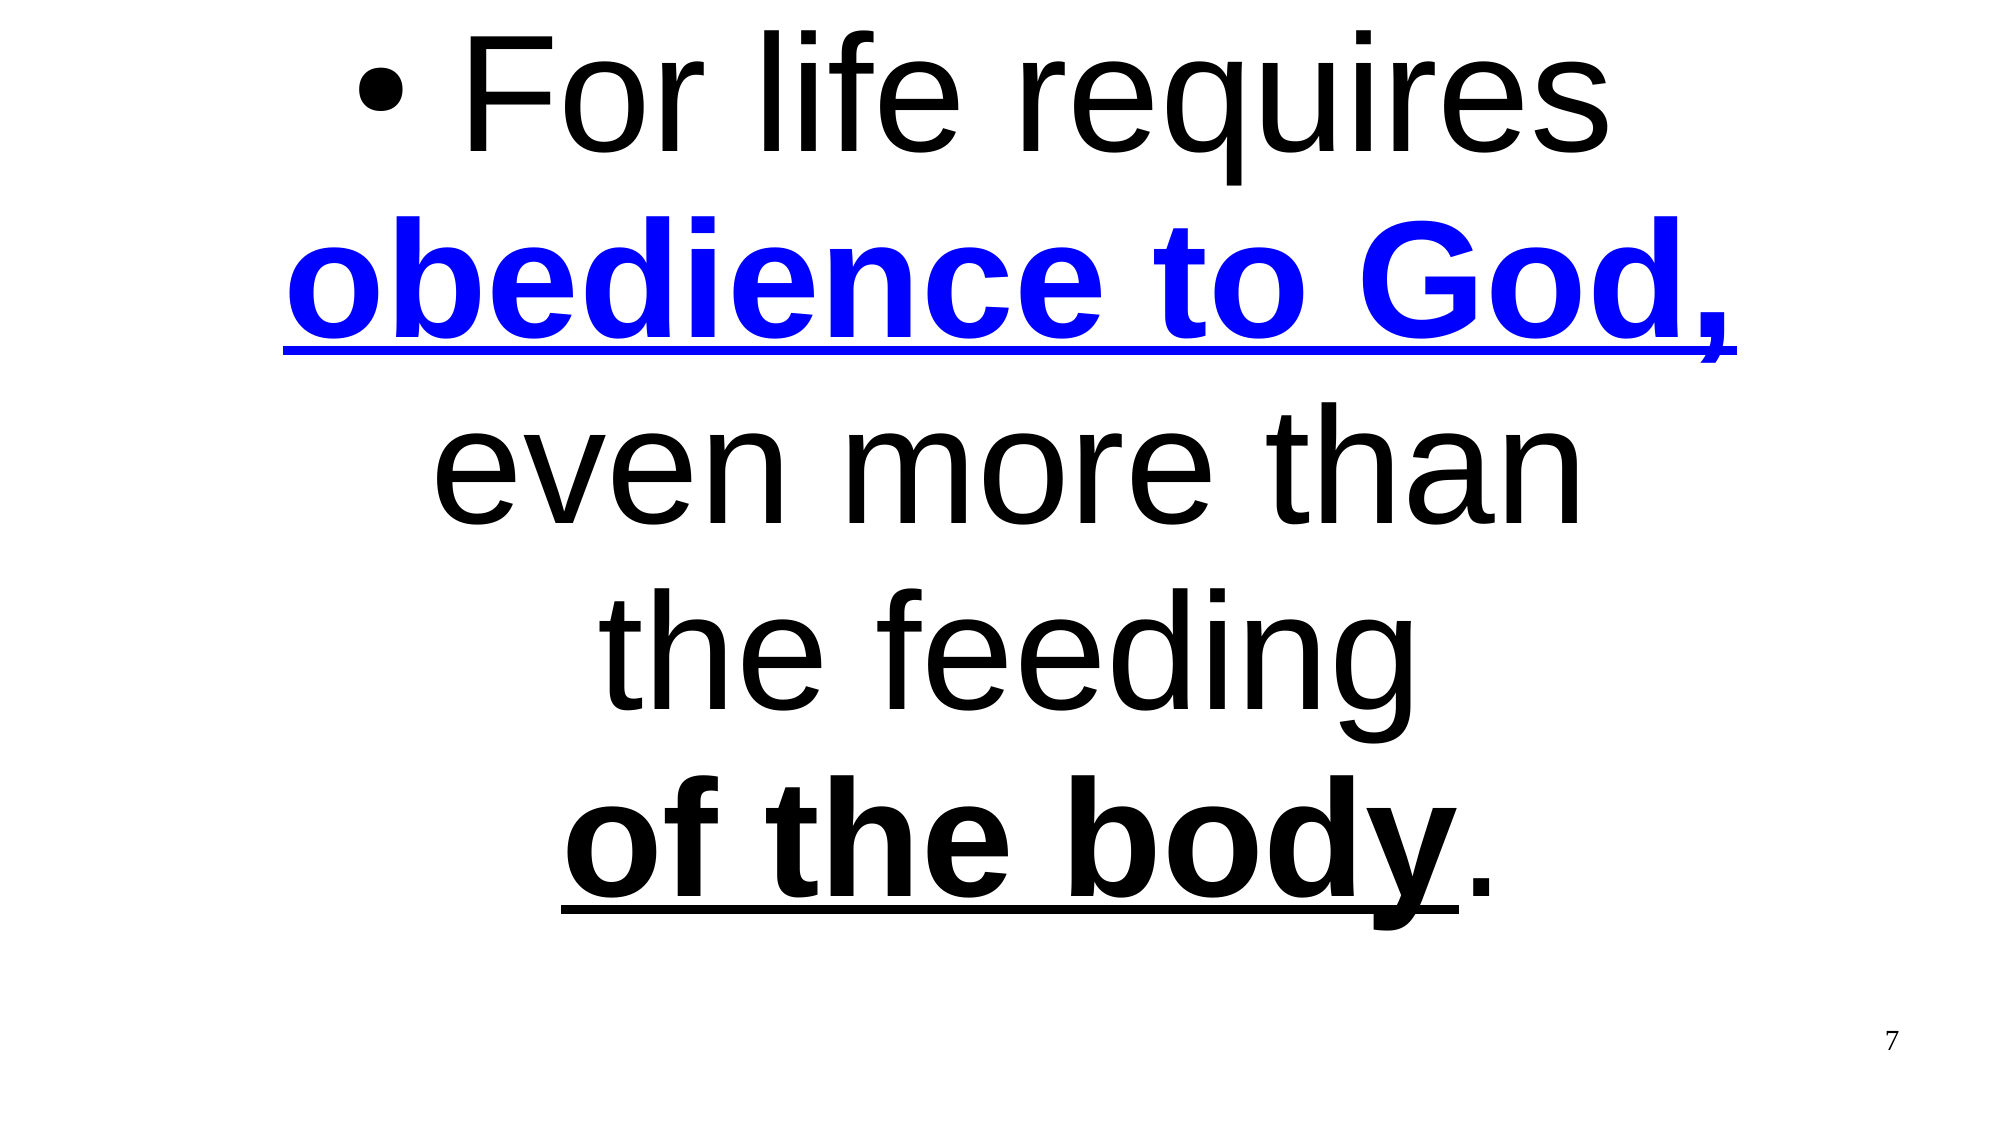

# For life requires obedience to God, even more than the feeding of the body.
7